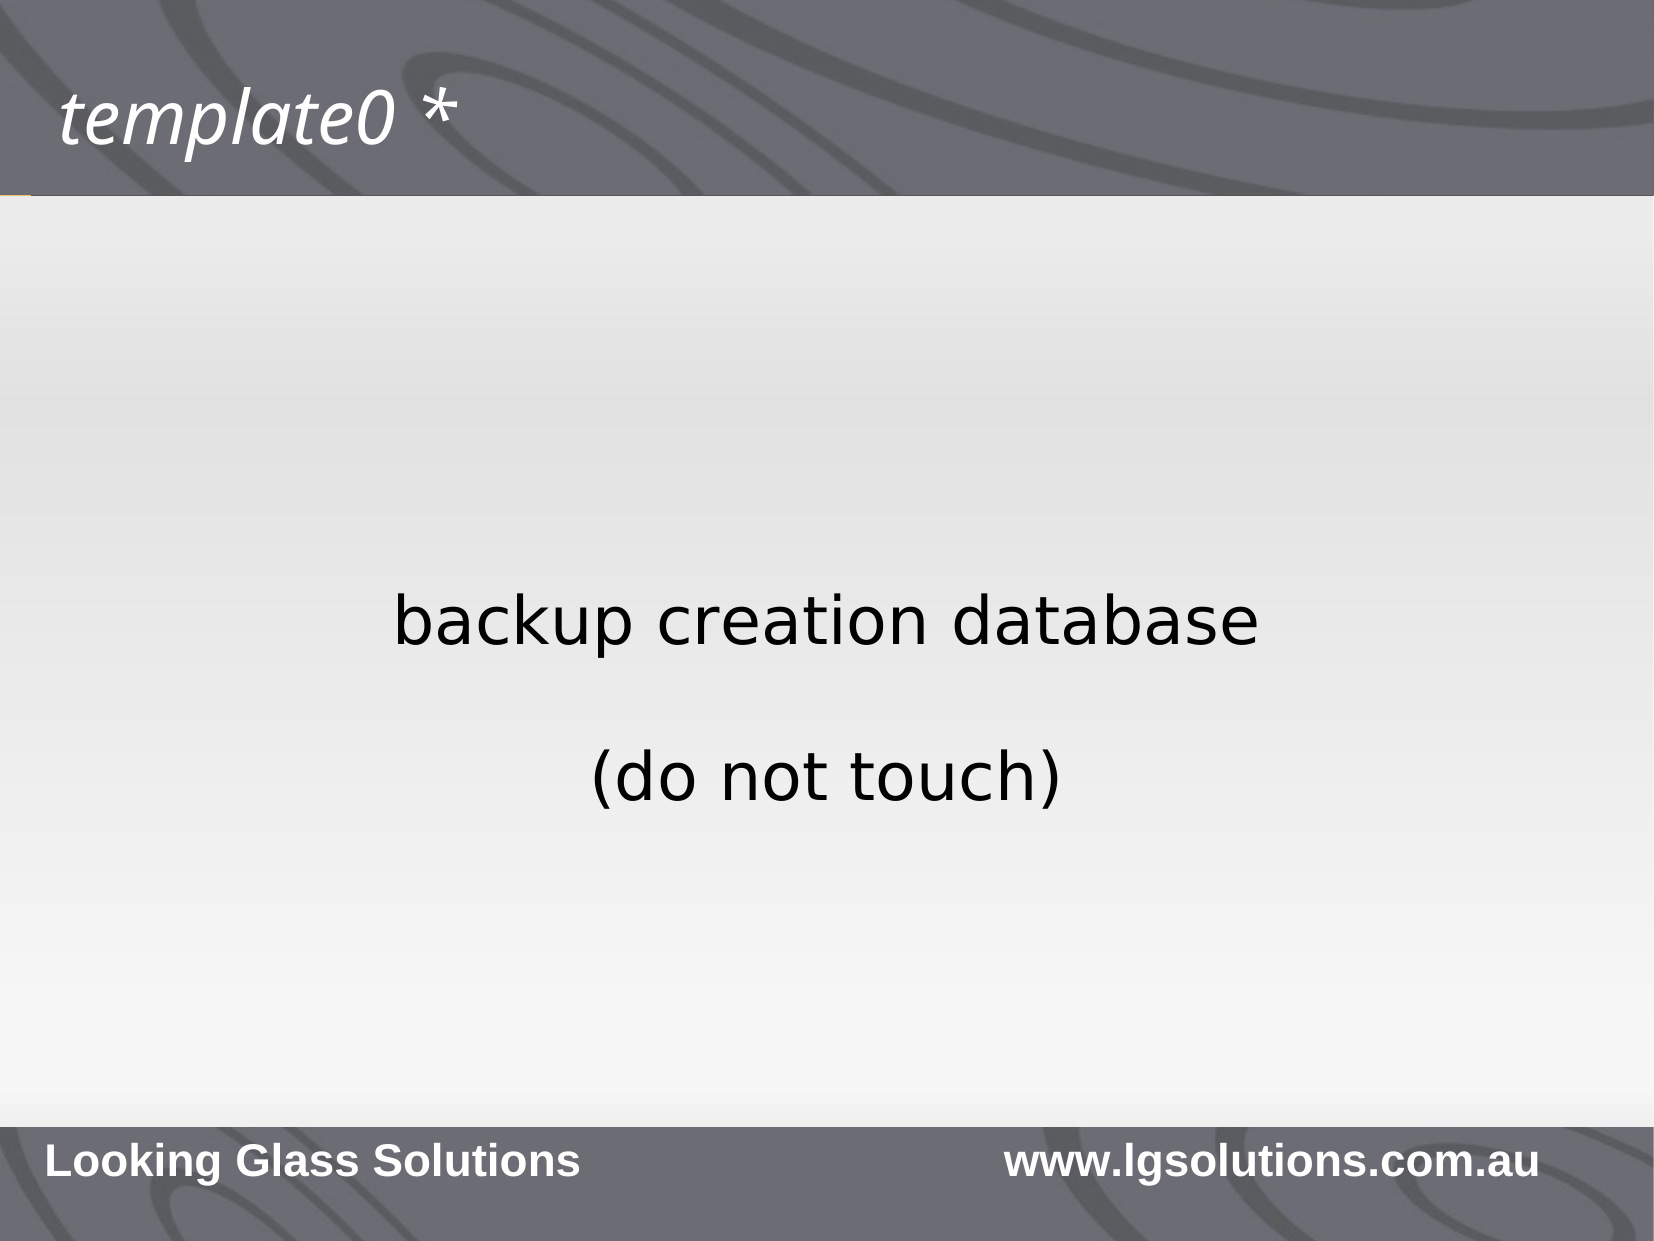

# template0 *
backup creation database
(do not touch)